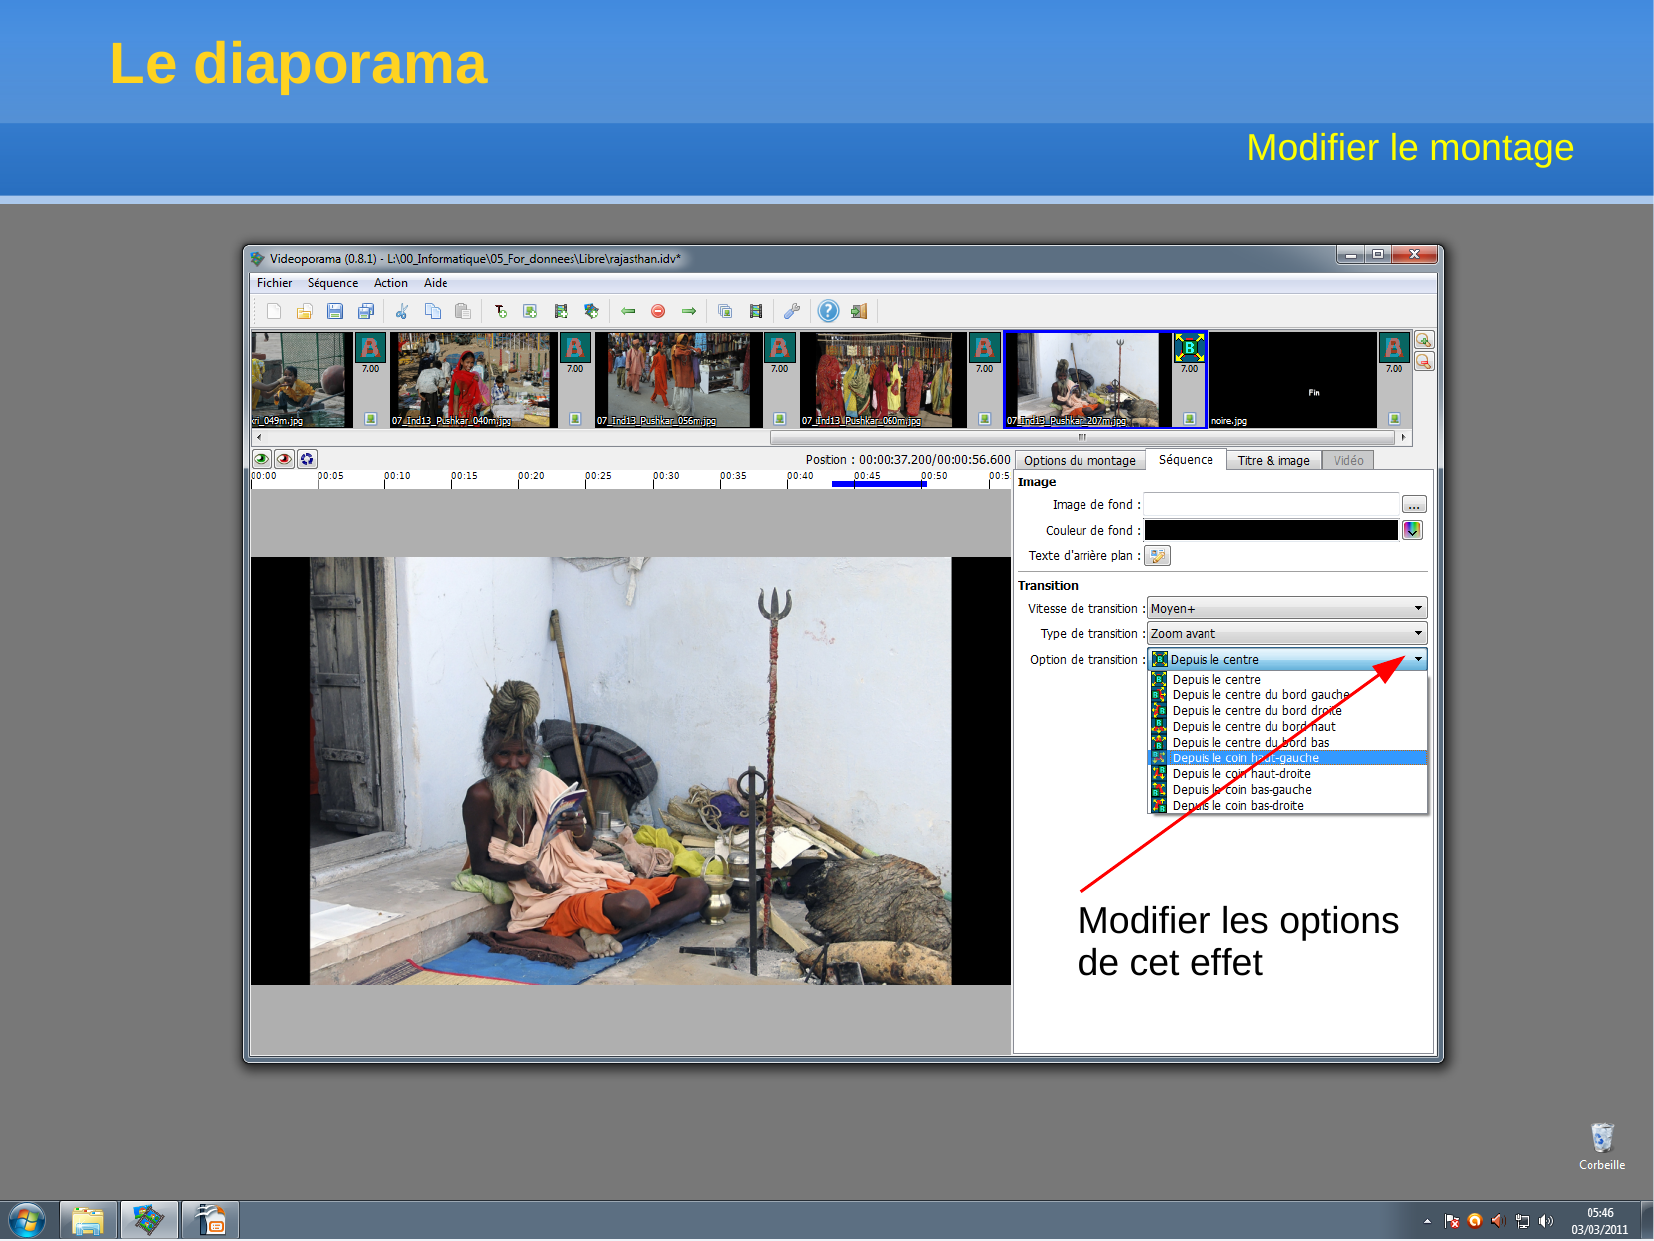

Le diaporama
 Modifier le montage
#
Modifier les options
de cet effet